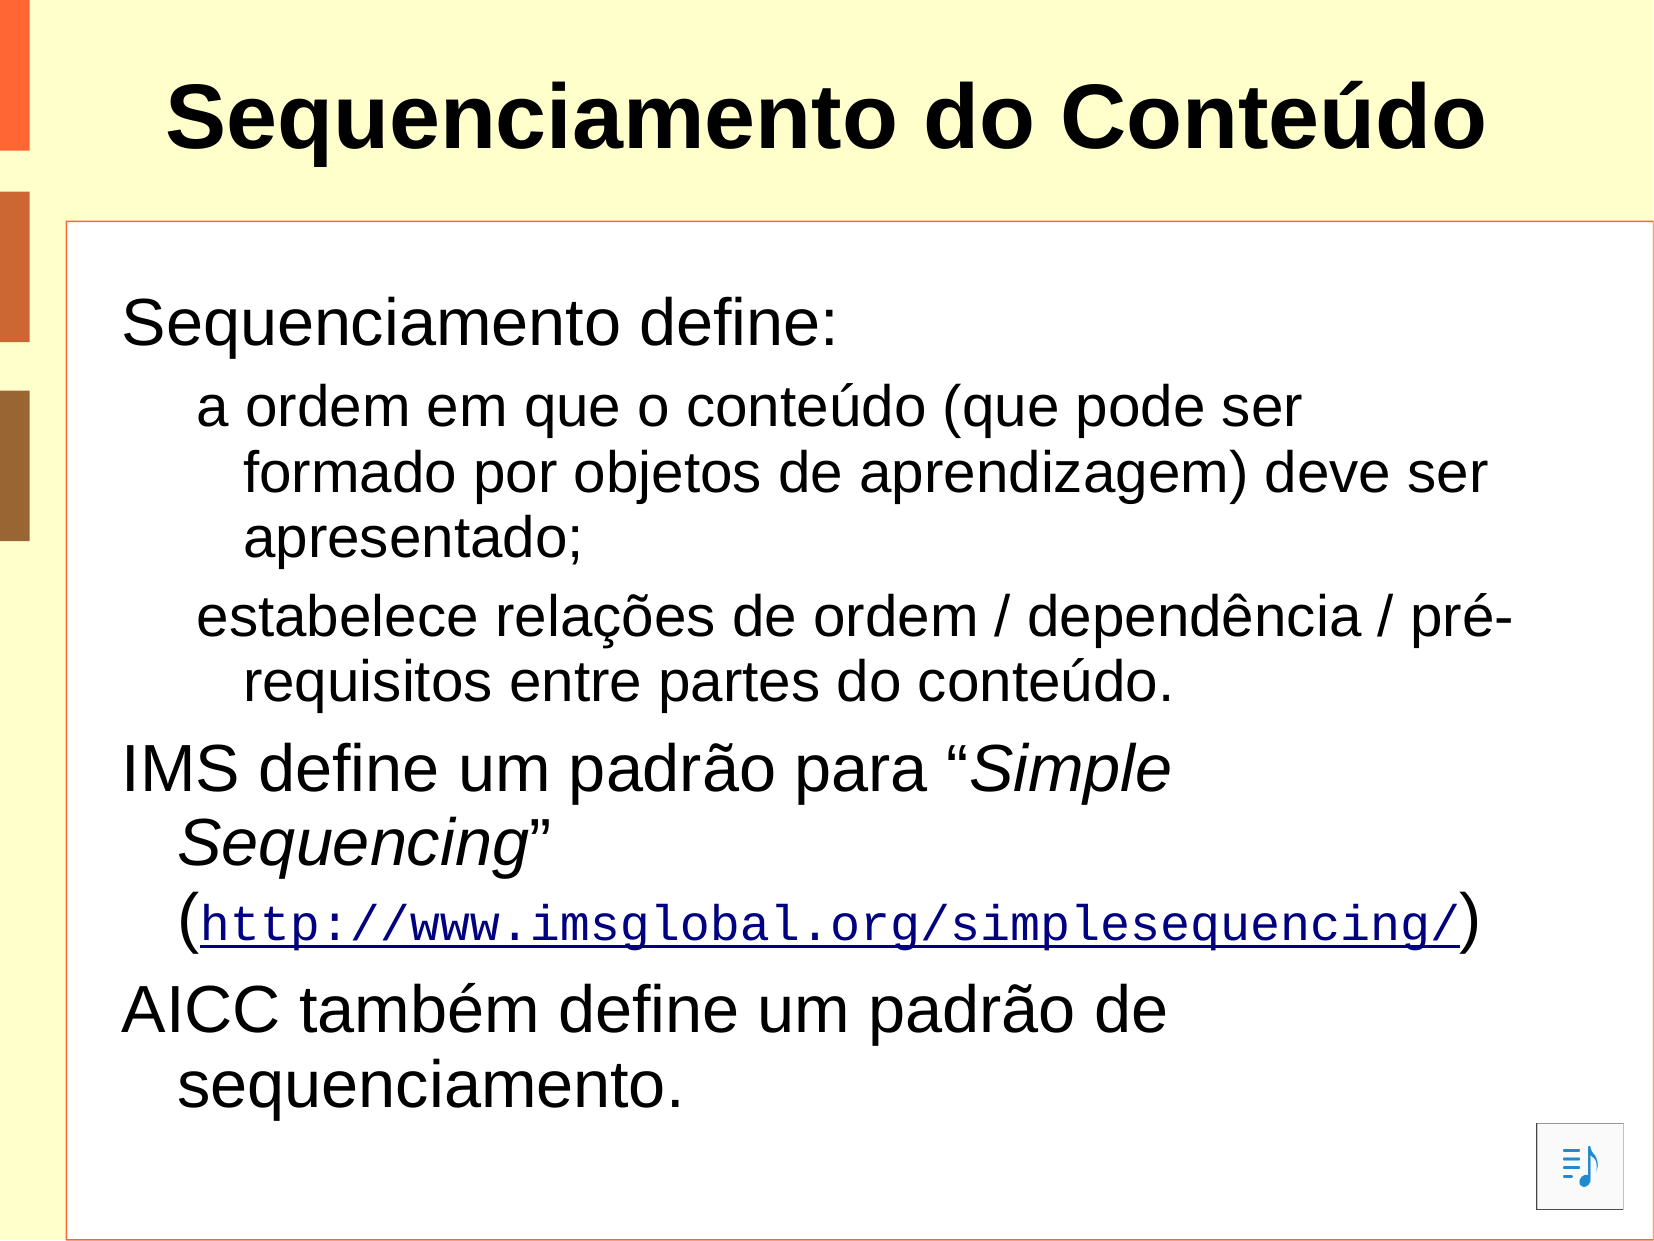

# Sequenciamento do Conteúdo
Sequenciamento define:
a ordem em que o conteúdo (que pode ser formado por objetos de aprendizagem) deve ser apresentado;
estabelece relações de ordem / dependência / pré-requisitos entre partes do conteúdo.
IMS define um padrão para “Simple Sequencing”
(http://www.imsglobal.org/simplesequencing/)
AICC também define um padrão de sequenciamento.